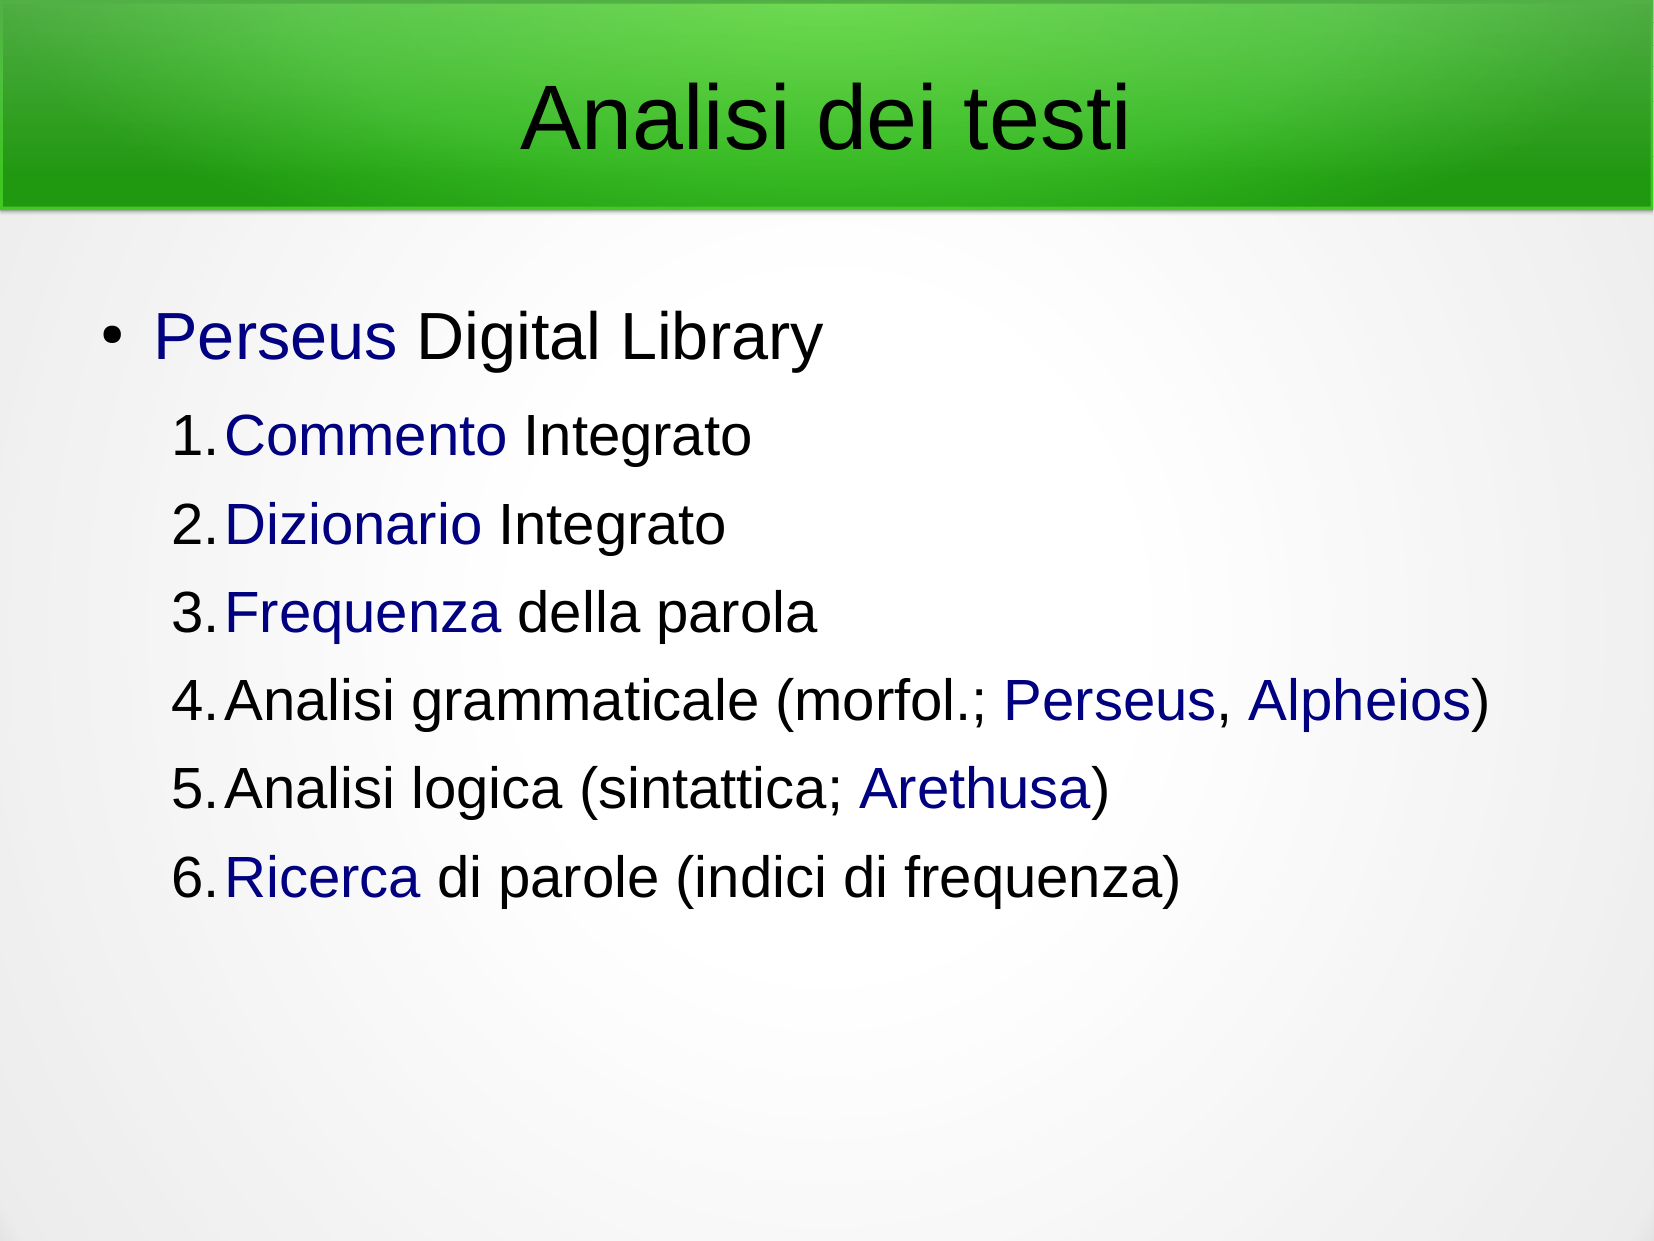

# Analisi dei testi
Perseus Digital Library
Commento Integrato
Dizionario Integrato
Frequenza della parola
Analisi grammaticale (morfol.; Perseus, Alpheios)
Analisi logica (sintattica; Arethusa)
Ricerca di parole (indici di frequenza)